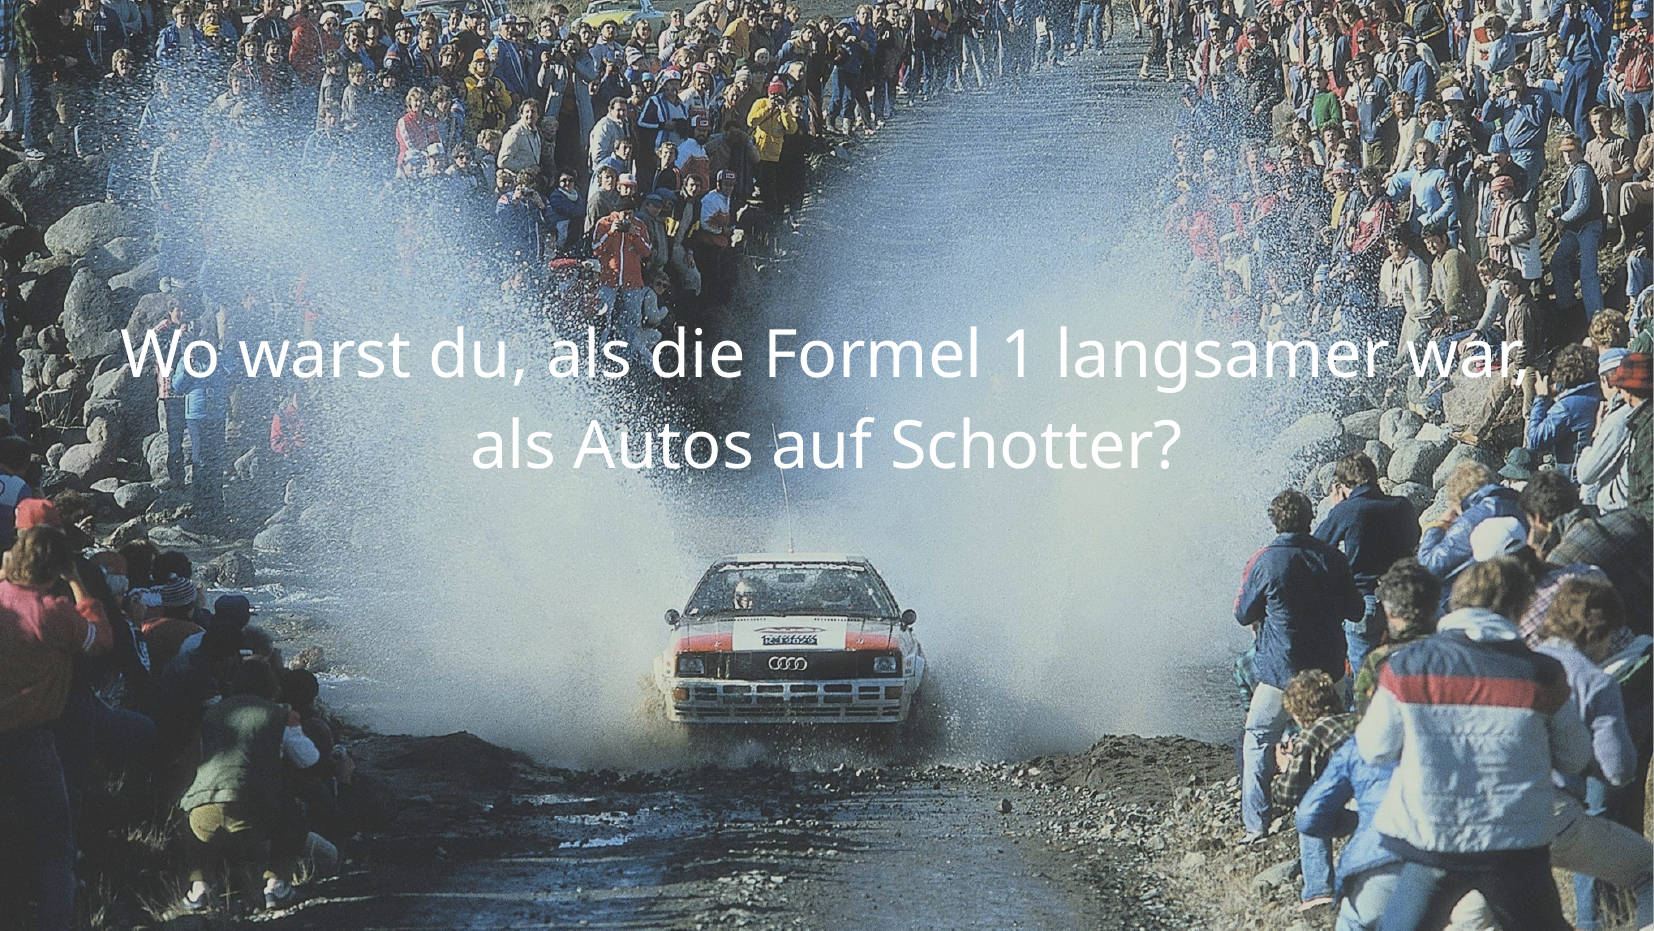

# Wo warst du, als die Formel 1 langsamer war, als Autos auf Schotter?